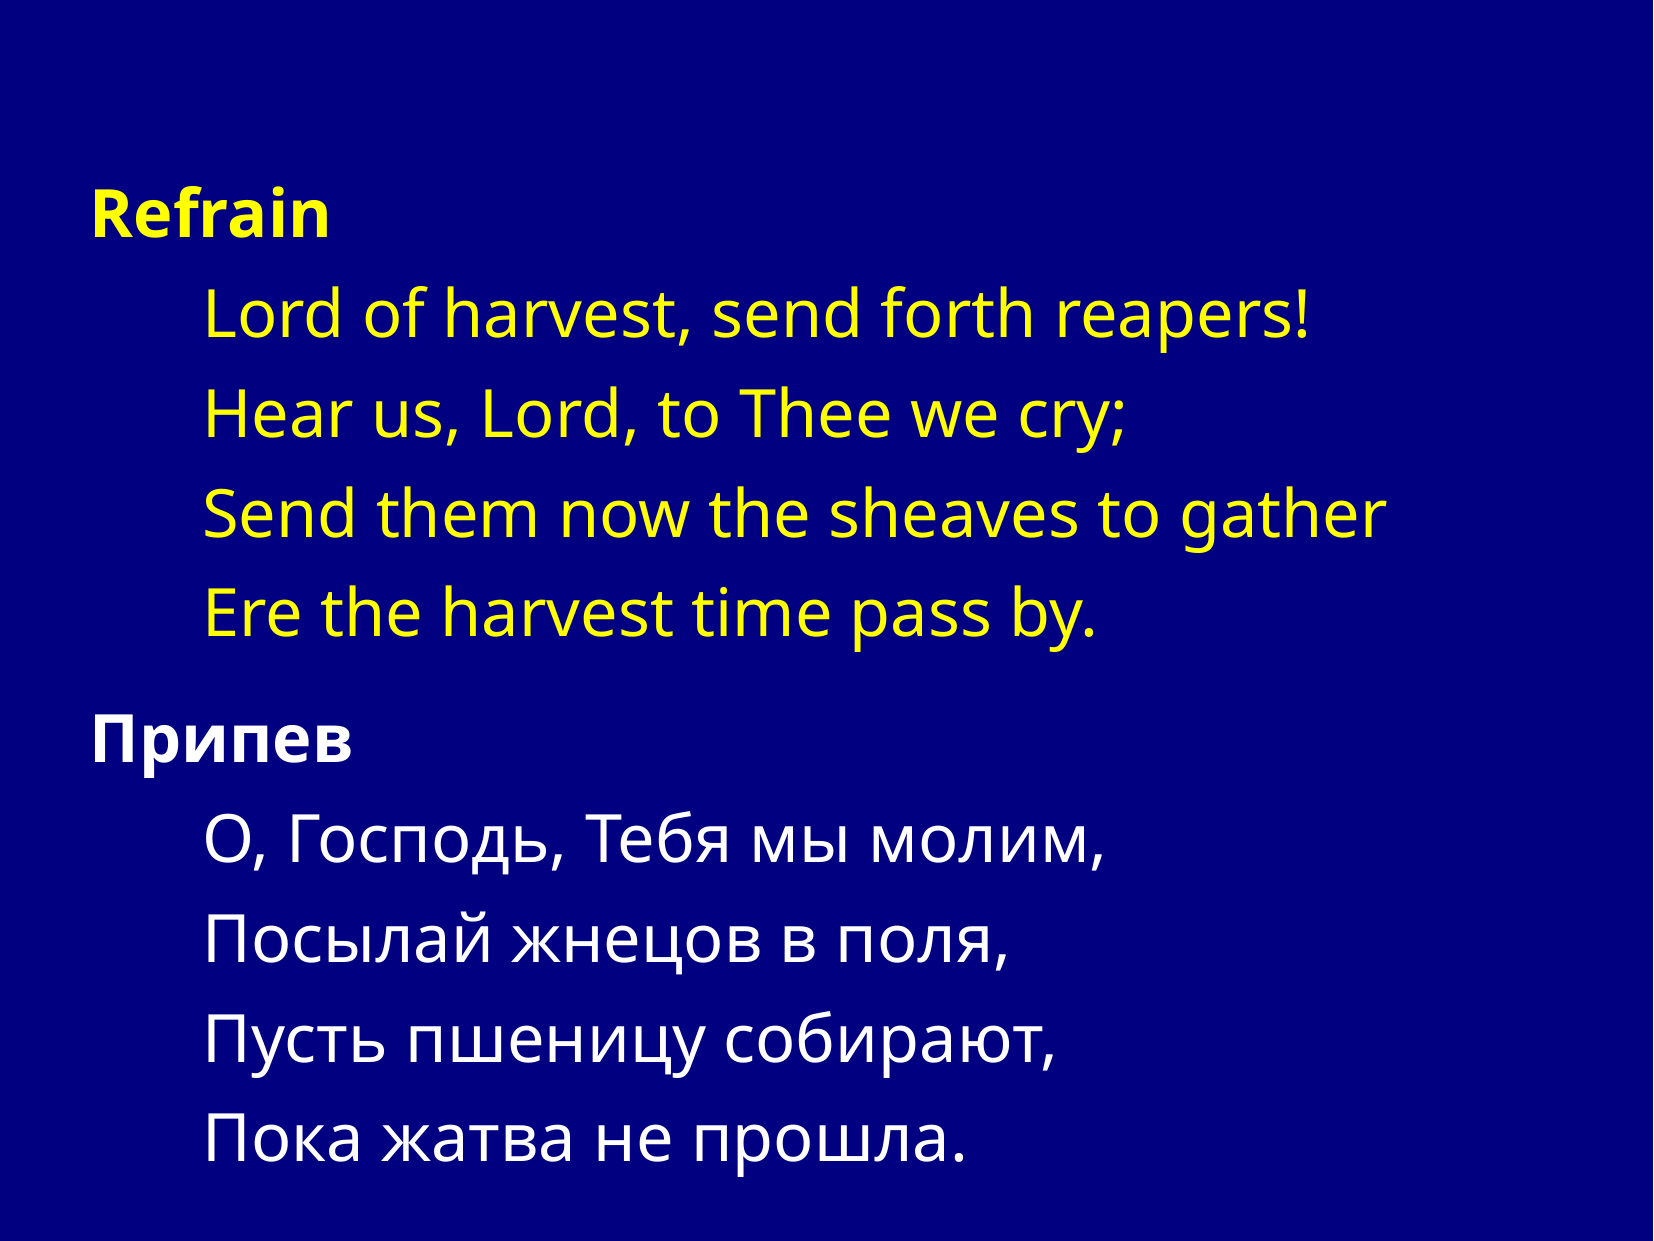

Refrain
	Lord of harvest, send forth reapers!
	Hear us, Lord, to Thee we cry;
	Send them now the sheaves to gather
	Ere the harvest time pass by.
Припев
	О, Господь, Тебя мы молим,
	Посылай жнецов в поля,
	Пусть пшеницу собирают,
	Пока жатва не прошла.